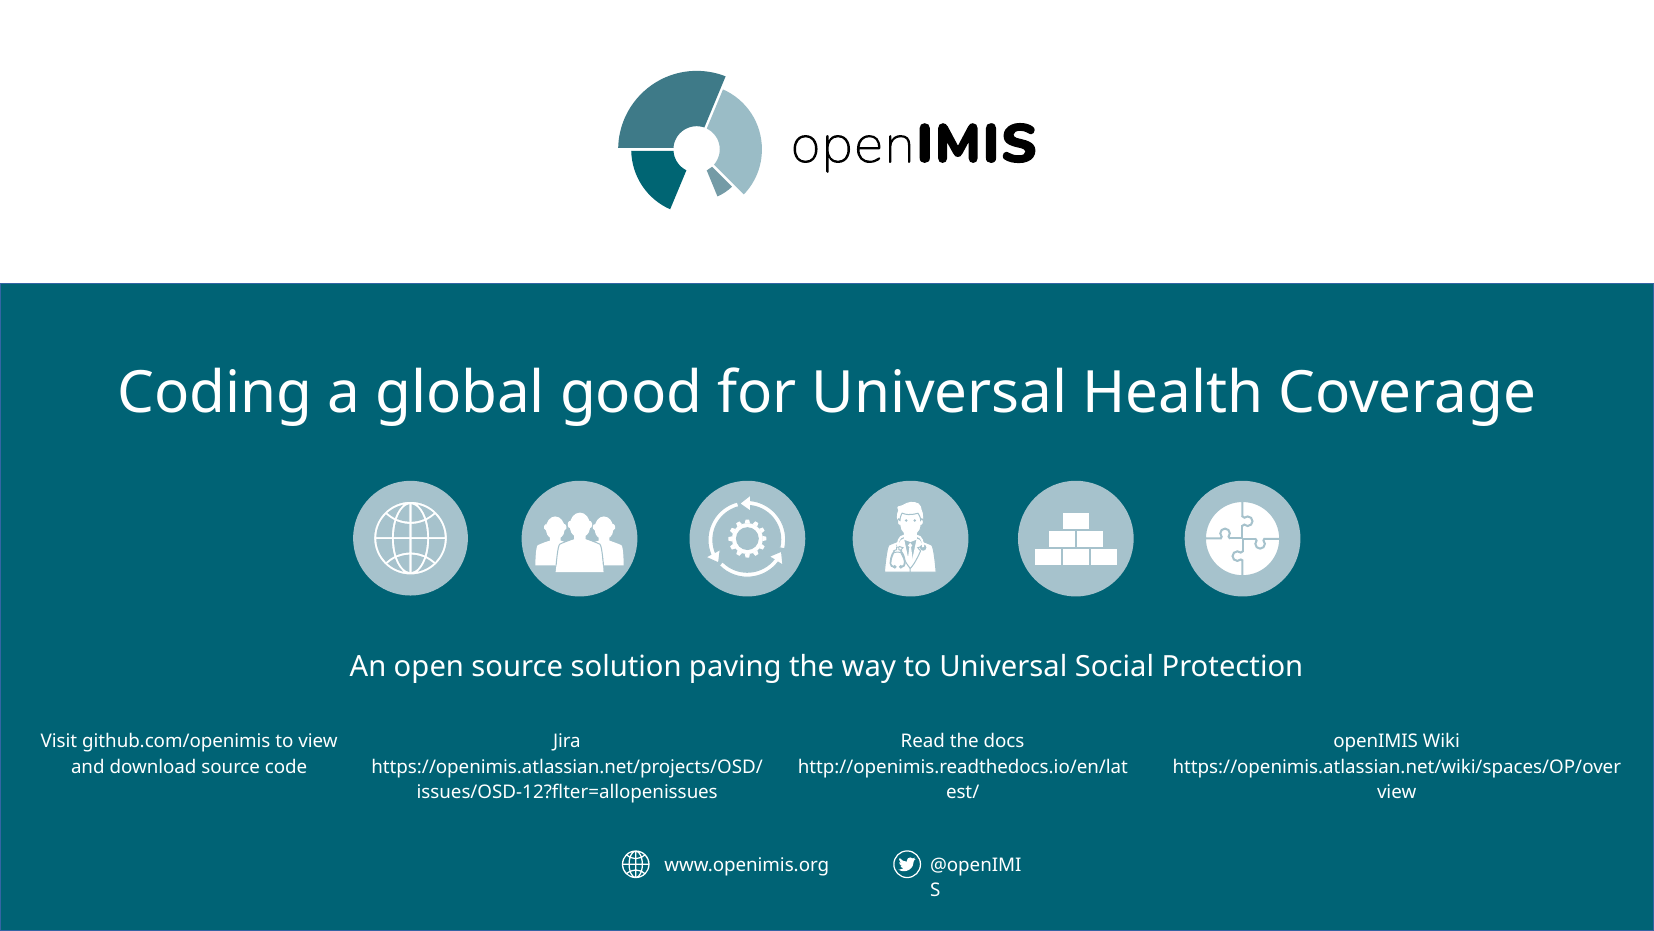

Coding a global good for Universal Health Coverage
An open source solution paving the way to Universal Social Protection
Visit github.com/openimis to view and download source code
Jira https://openimis.atlassian.net/projects/OSD/issues/OSD-12?flter=allopenissues
Read the docs http://openimis.readthedocs.io/en/latest/
openIMIS Wiki https://openimis.atlassian.net/wiki/spaces/OP/overview
www.openimis.org
@openIMIS